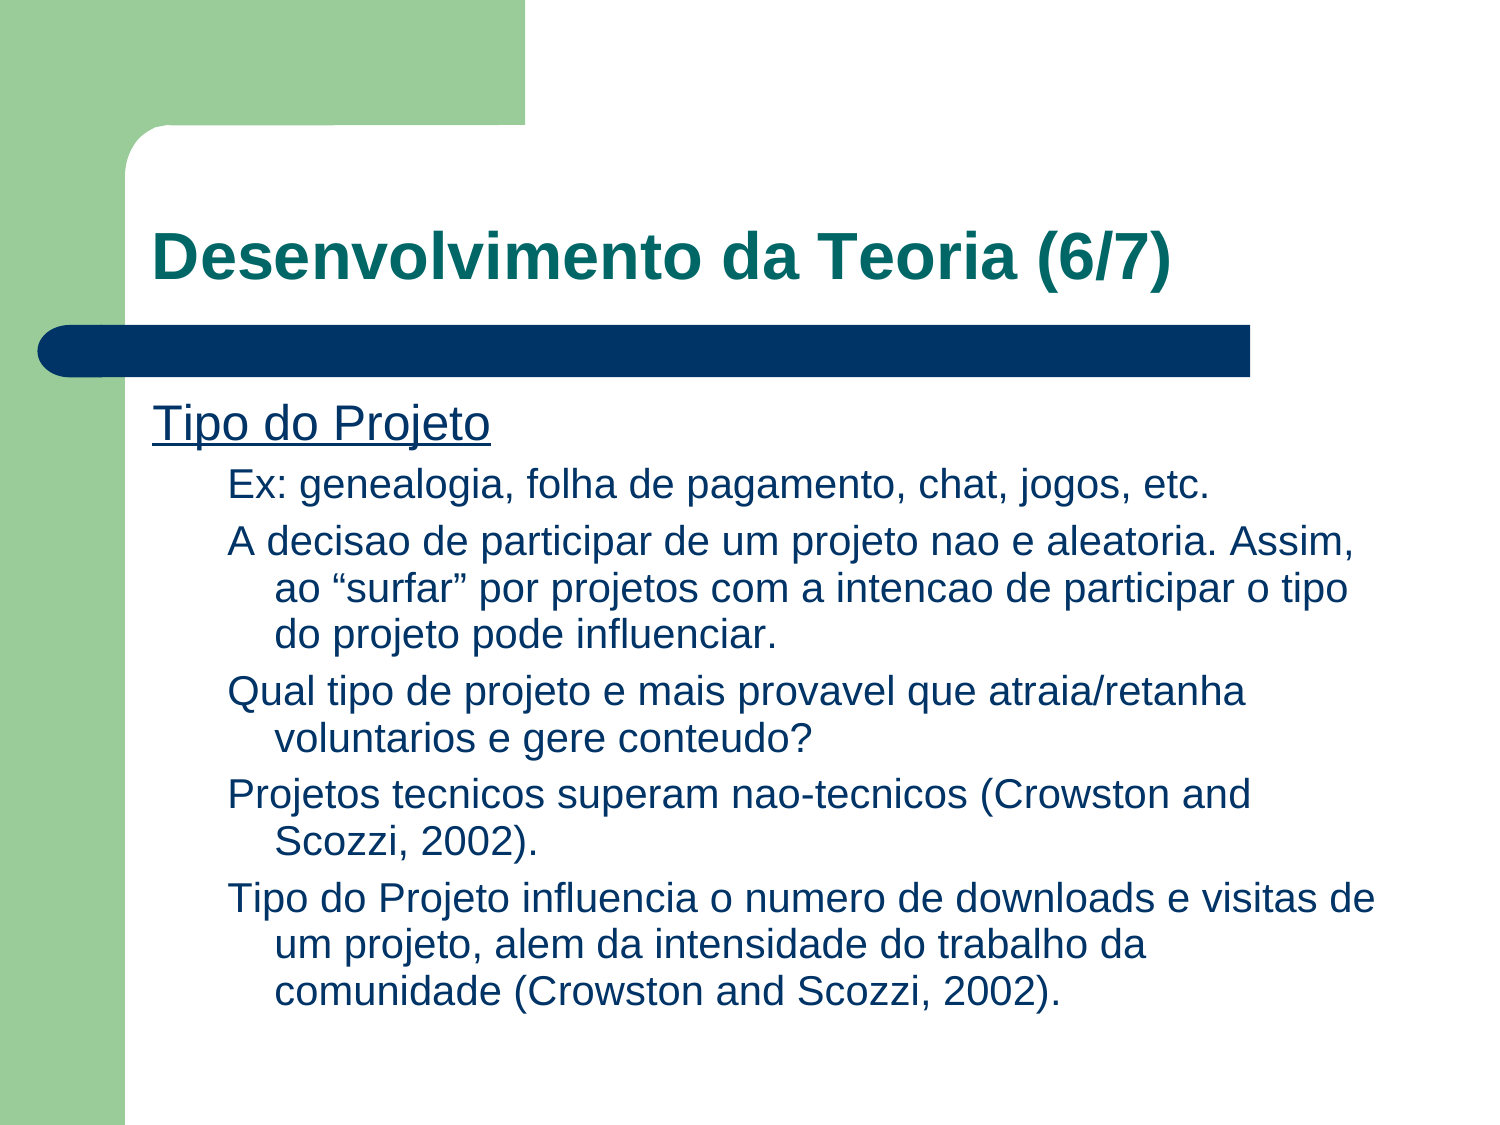

# Desenvolvimento da Teoria (6/7)
Tipo do Projeto
Ex: genealogia, folha de pagamento, chat, jogos, etc.
A decisao de participar de um projeto nao e aleatoria. Assim, ao “surfar” por projetos com a intencao de participar o tipo do projeto pode influenciar.
Qual tipo de projeto e mais provavel que atraia/retanha voluntarios e gere conteudo?
Projetos tecnicos superam nao-tecnicos (Crowston and Scozzi, 2002).
Tipo do Projeto influencia o numero de downloads e visitas de um projeto, alem da intensidade do trabalho da comunidade (Crowston and Scozzi, 2002).